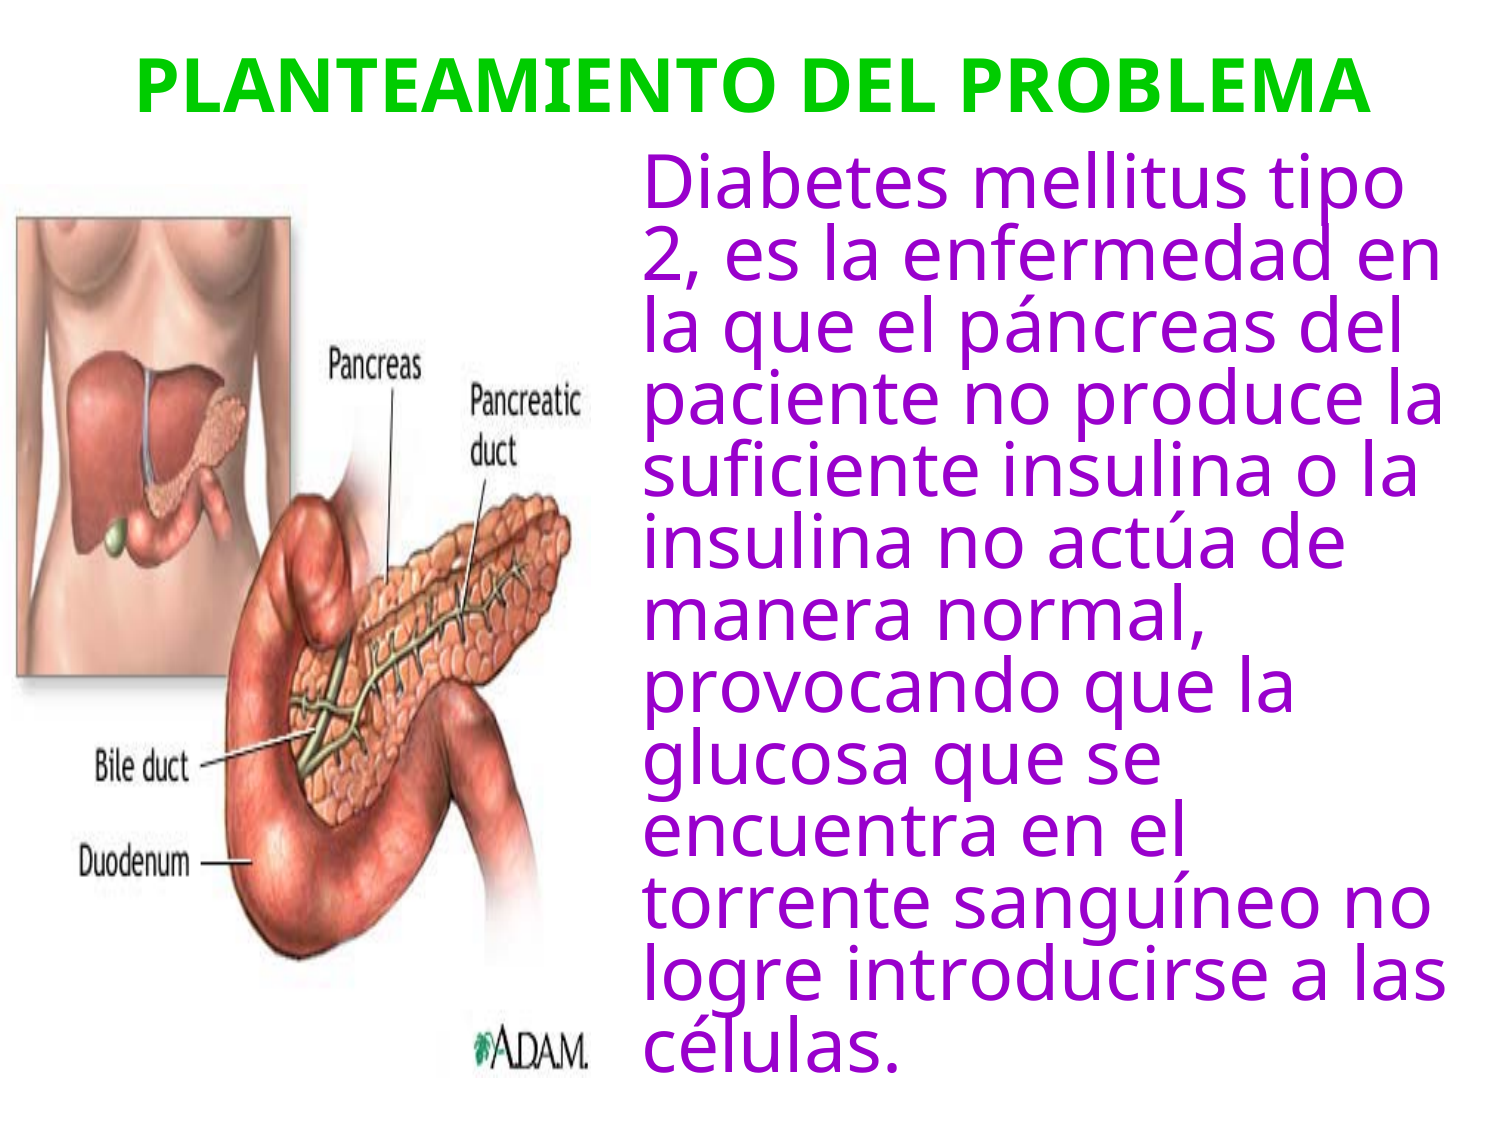

# PLANTEAMIENTO DEL PROBLEMA
Diabetes mellitus tipo 2, es la enfermedad en la que el páncreas del paciente no produce la suficiente insulina o la insulina no actúa de manera normal, provocando que la glucosa que se encuentra en el torrente sanguíneo no logre introducirse a las células.